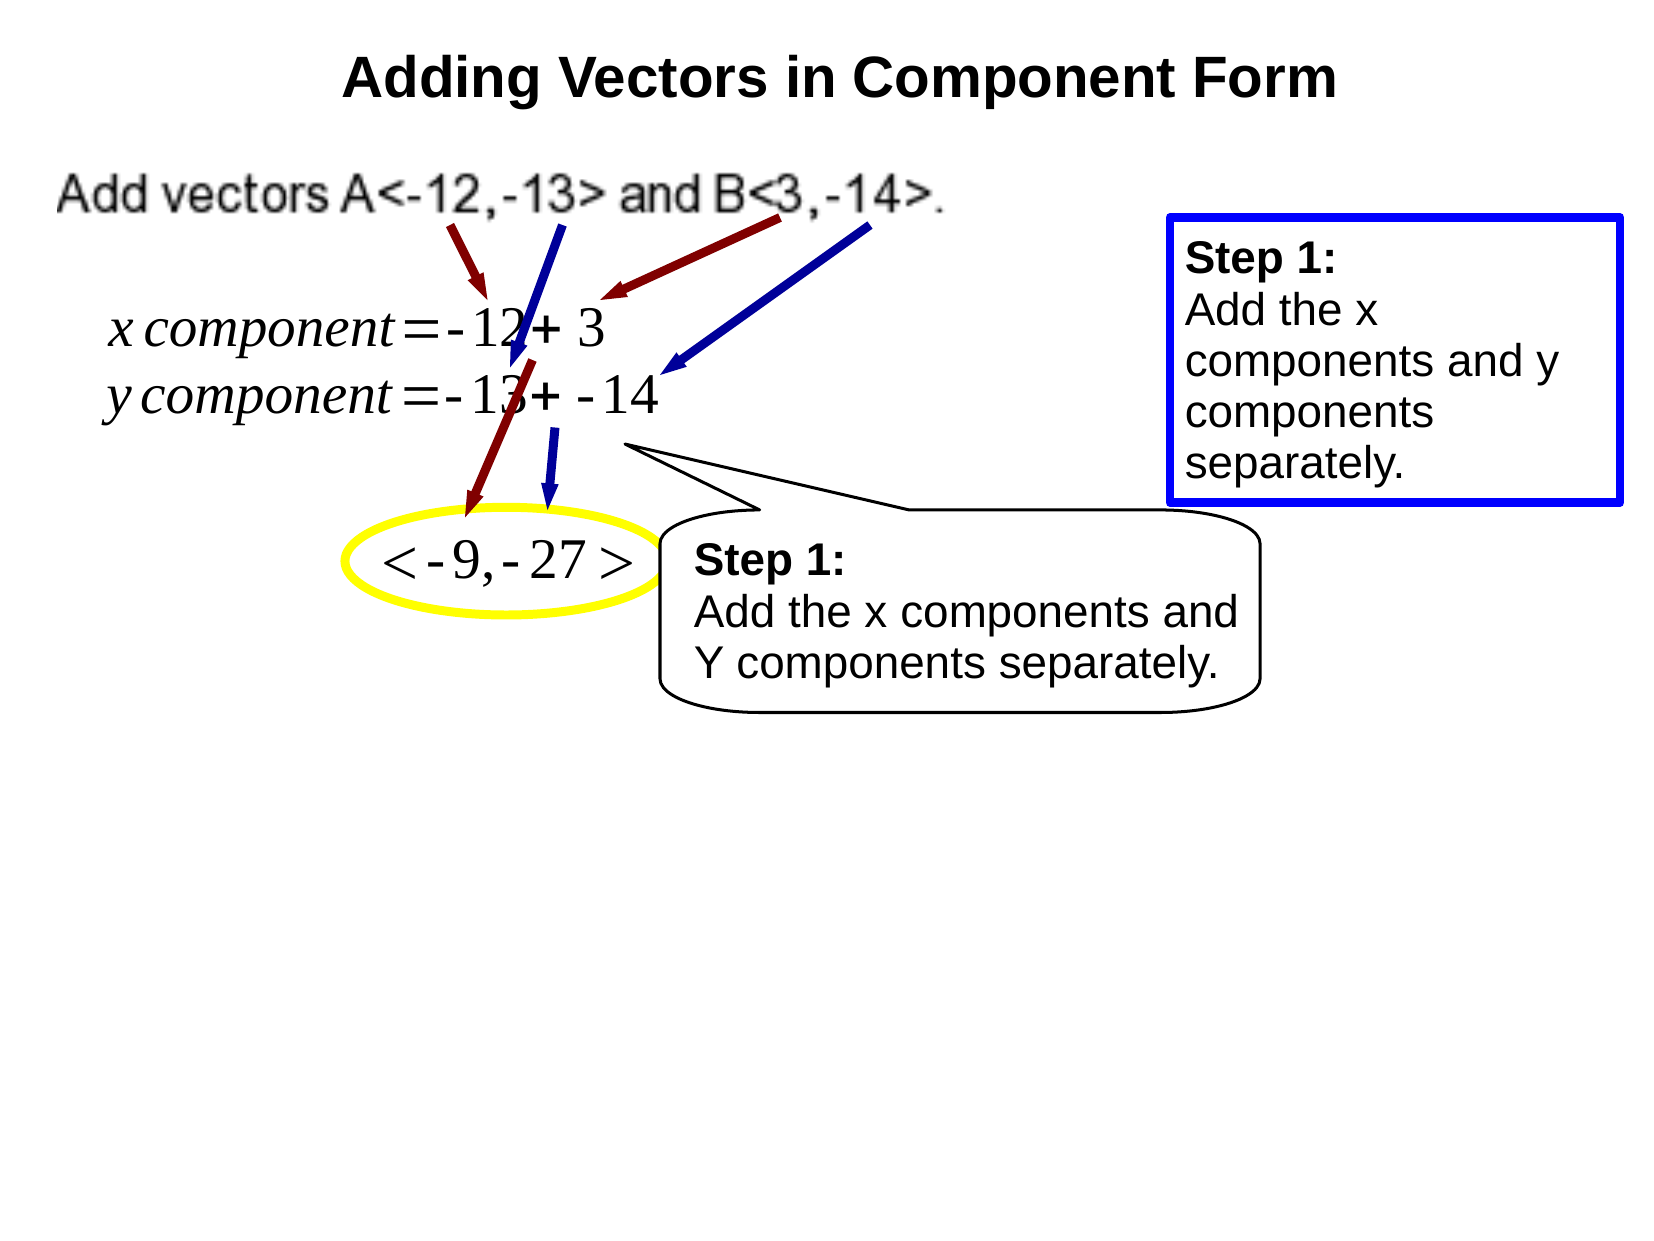

Adding Vectors in Component Form
Step 1:
Add the x components and y components separately.
Step 1:
Add the x components and
Y components separately.